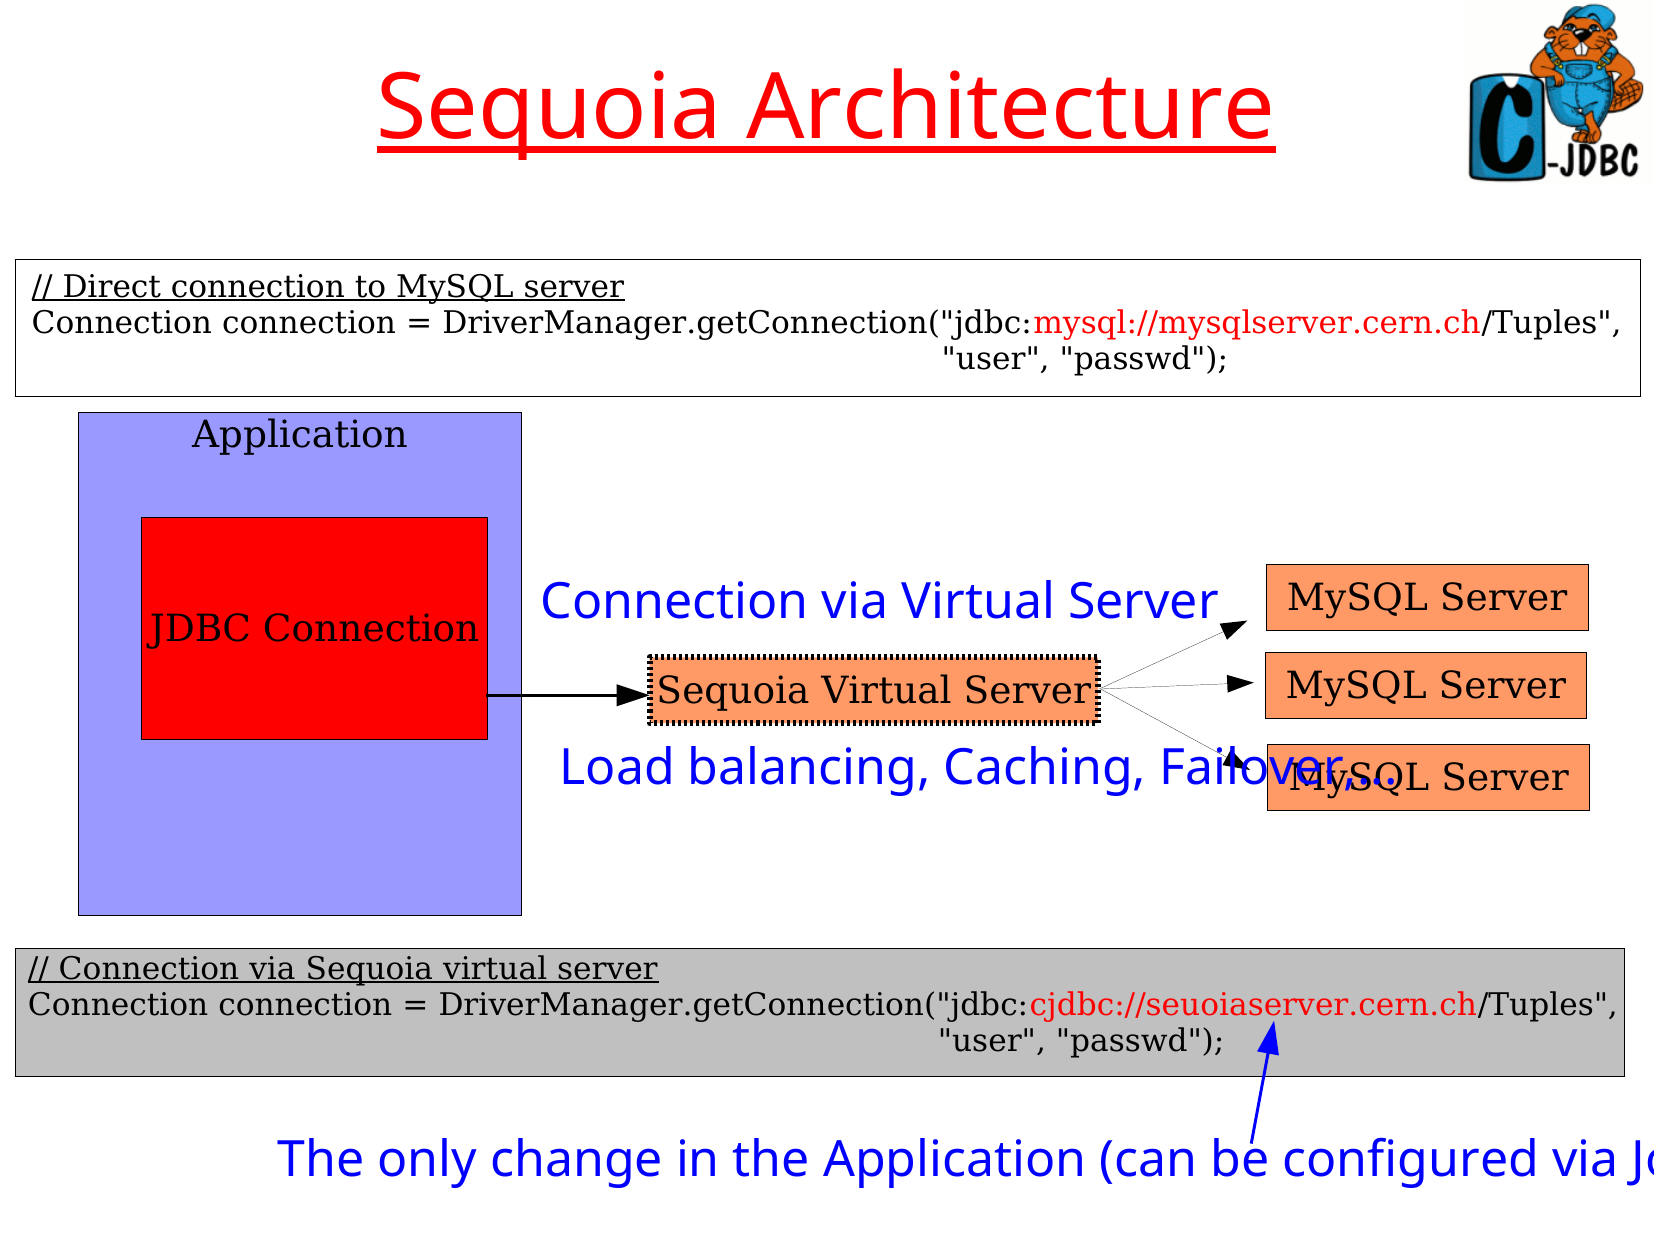

# Sequoia Architecture
// Direct connection to MySQL server
Connection connection = DriverManager.getConnection("jdbc:mysql://mysqlserver.cern.ch/Tuples",
 "user", "passwd");
Application
JDBC Connection
Connection via Virtual Server
MySQL Server
MySQL Server
Sequoia Virtual Server
Load balancing, Caching, Failover,...
MySQL Server
// Connection via Sequoia virtual server
Connection connection = DriverManager.getConnection("jdbc:cjdbc://seuoiaserver.cern.ch/Tuples",
 "user", "passwd");
The only change in the Application (can be configured via Job Options).